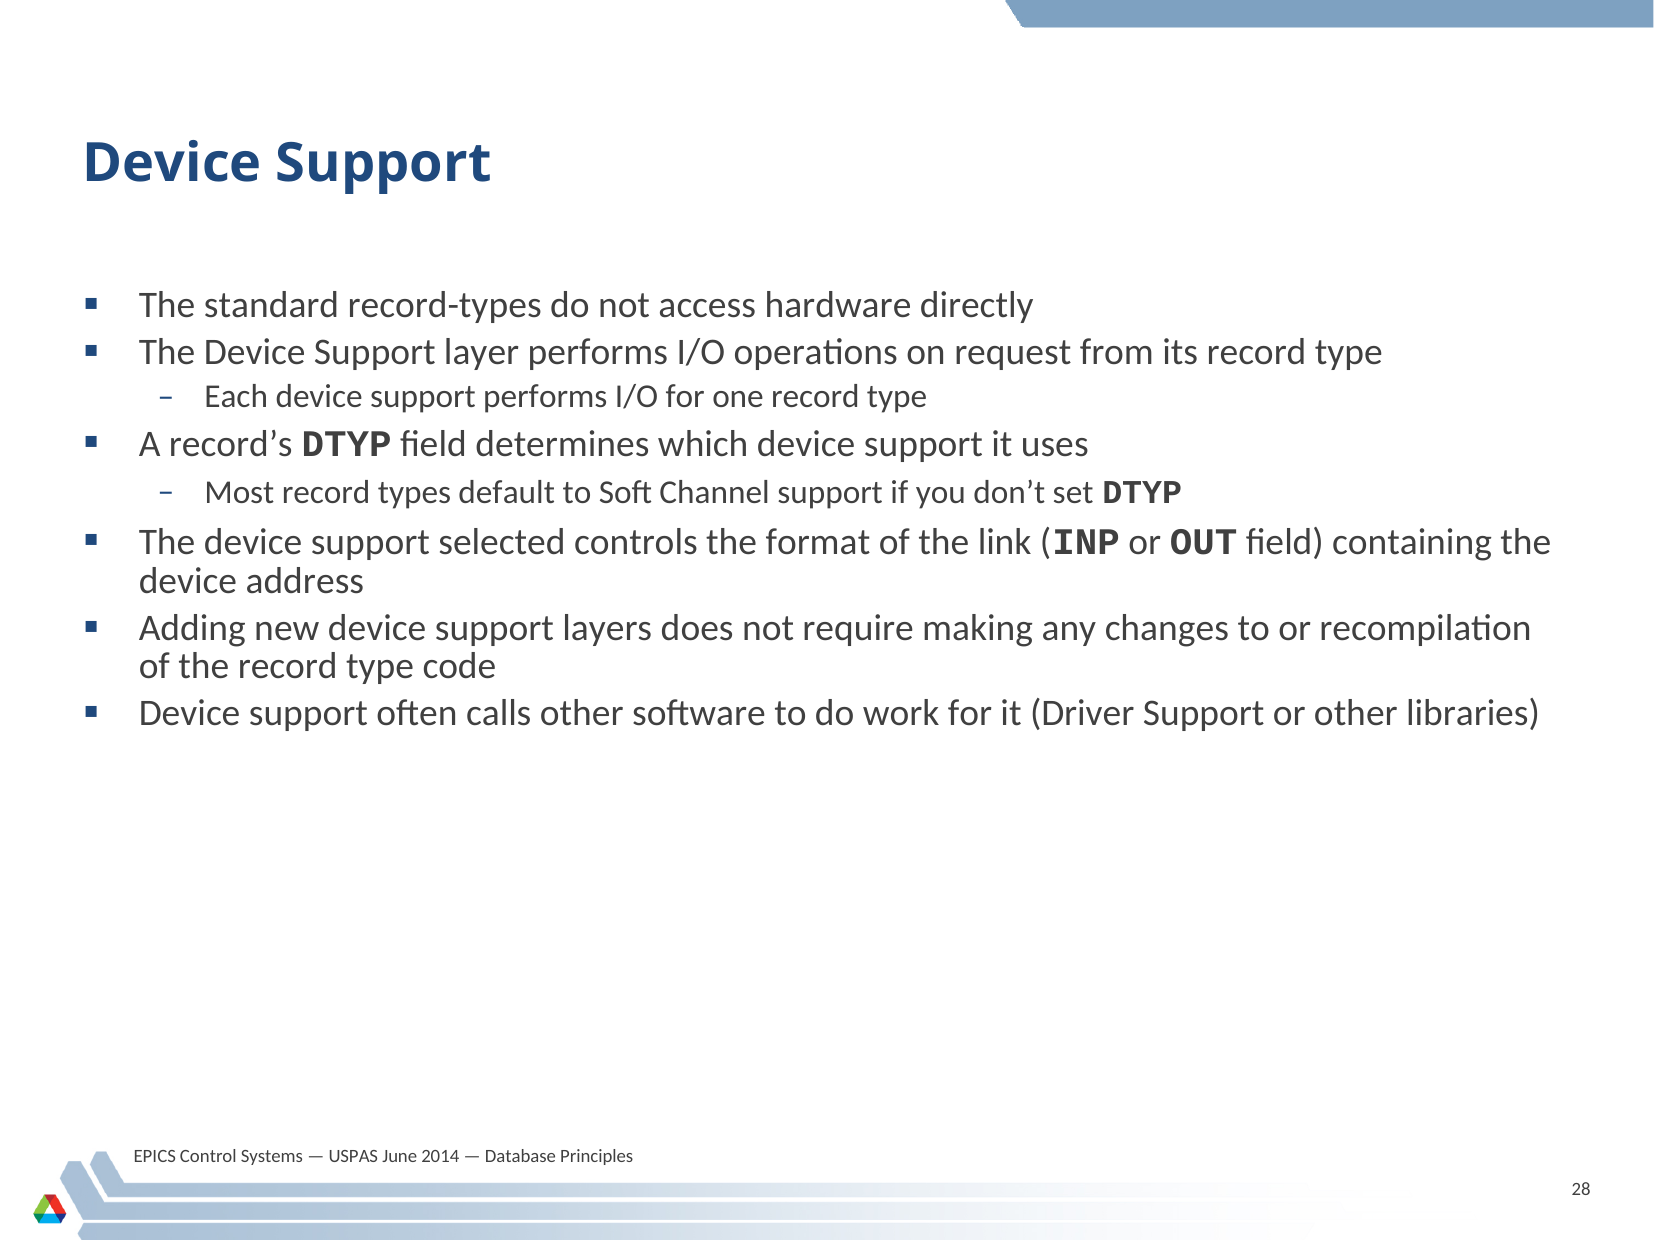

# Device Support
The standard record-types do not access hardware directly
The Device Support layer performs I/O operations on request from its record type
Each device support performs I/O for one record type
A record’s DTYP field determines which device support it uses
Most record types default to Soft Channel support if you don’t set DTYP
The device support selected controls the format of the link (INP or OUT field) containing the device address
Adding new device support layers does not require making any changes to or recompilation of the record type code
Device support often calls other software to do work for it (Driver Support or other libraries)
EPICS Control Systems — USPAS June 2014 — Database Principles
28